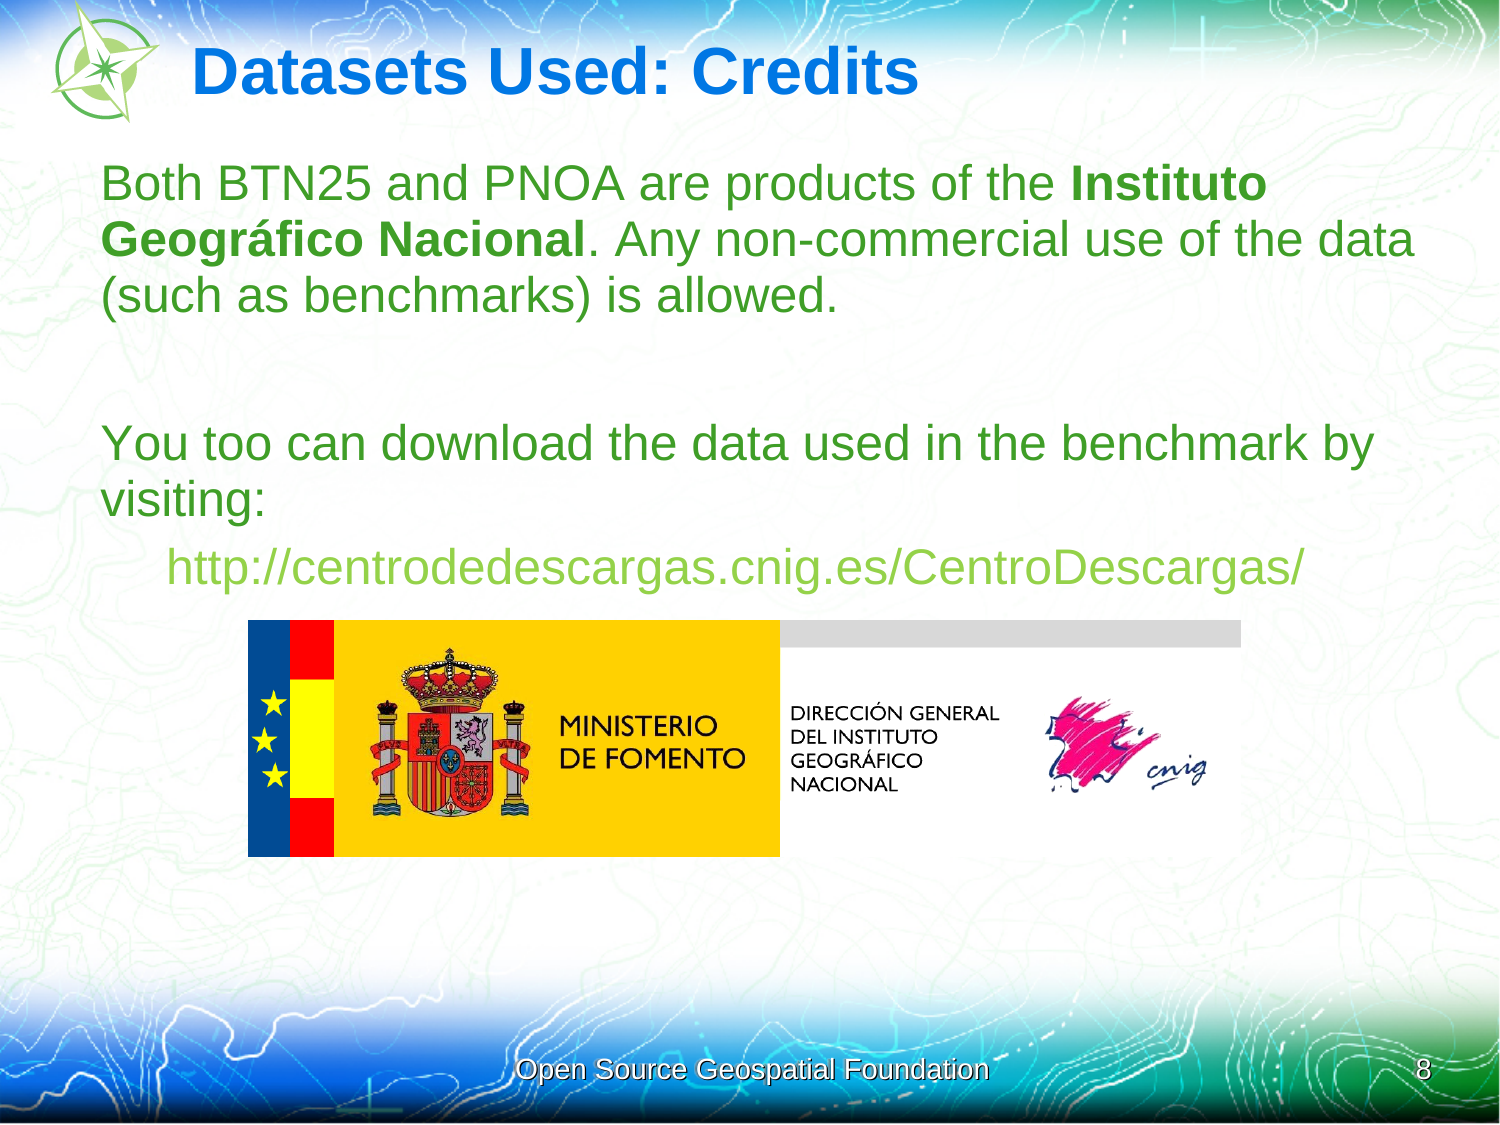

# Datasets Used: Credits
Both BTN25 and PNOA are products of the Instituto Geográfico Nacional. Any non-commercial use of the data (such as benchmarks) is allowed.
You too can download the data used in the benchmark by visiting:
http://centrodedescargas.cnig.es/CentroDescargas/
Open Source Geospatial Foundation
8